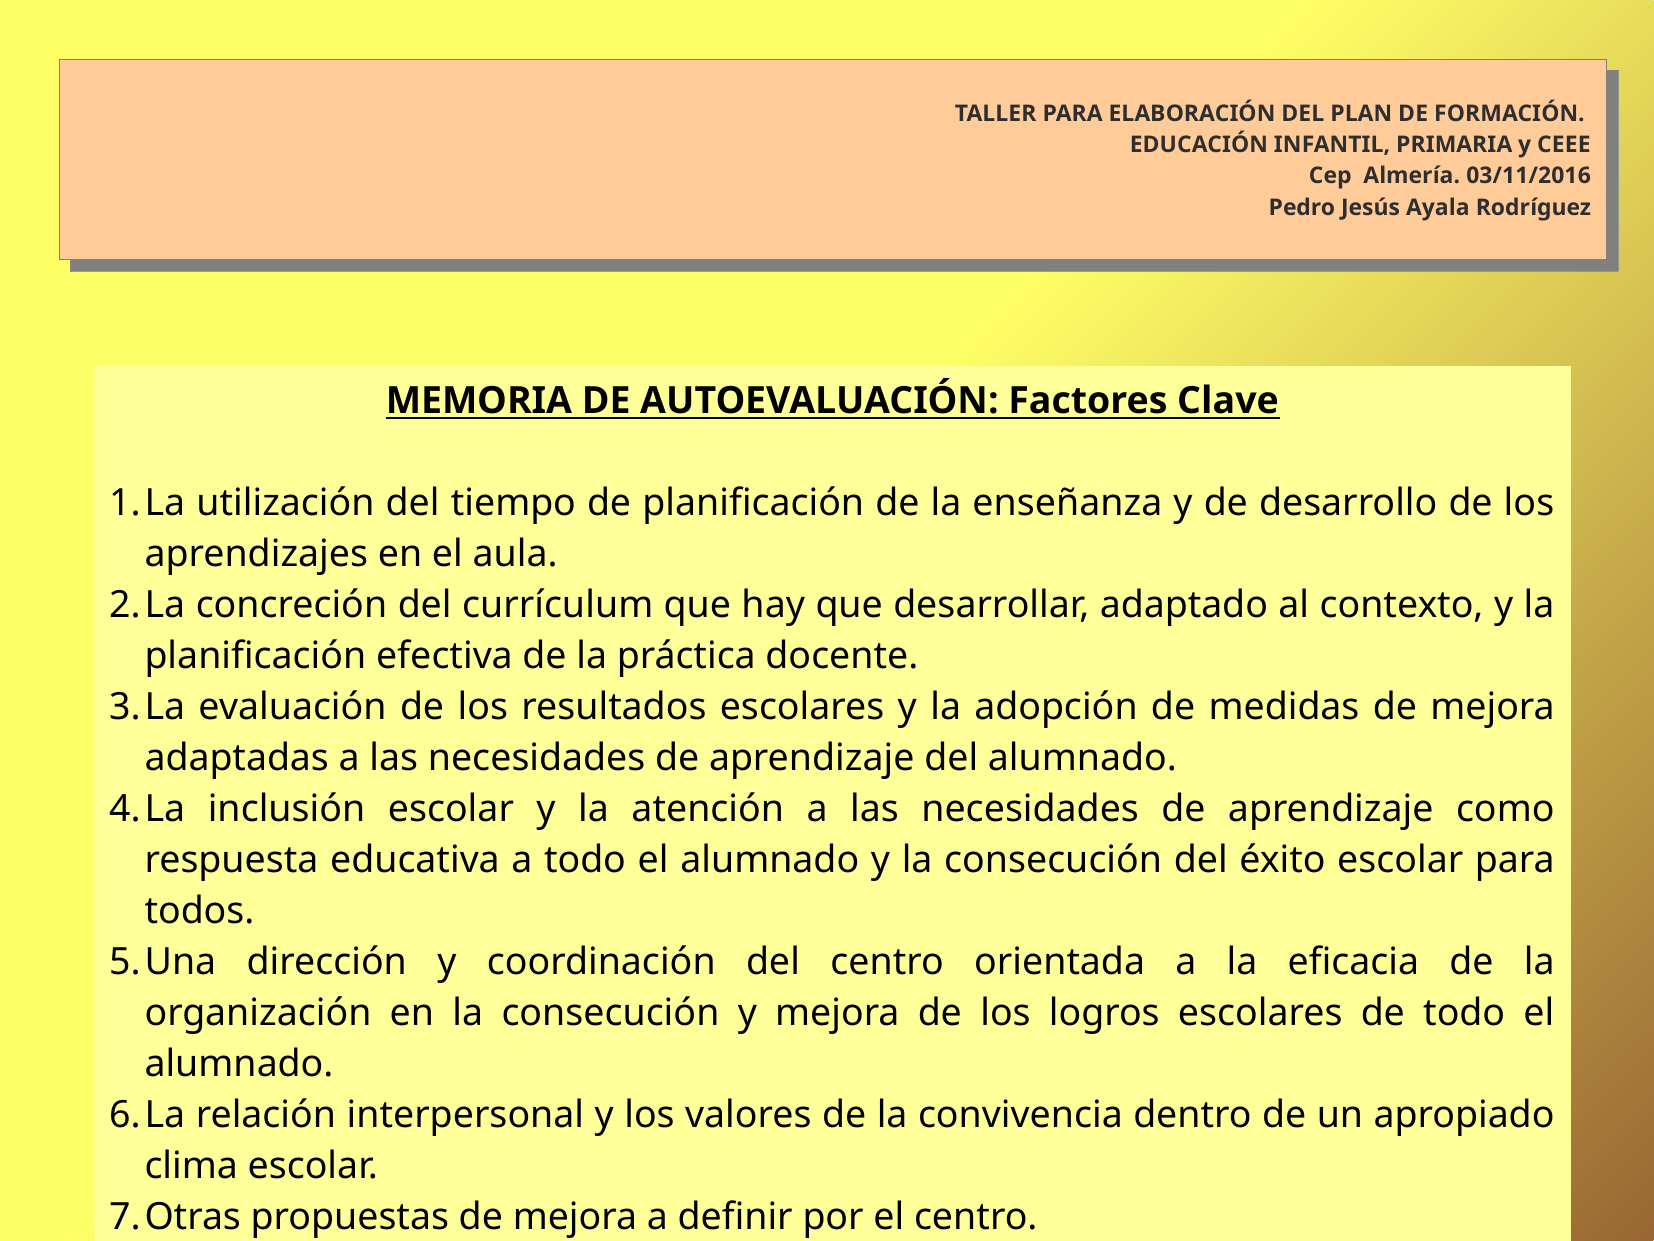

TALLER PARA ELABORACIÓN DEL PLAN DE FORMACIÓN.
EDUCACIÓN INFANTIL, PRIMARIA y CEEE
Cep Almería. 03/11/2016
Pedro Jesús Ayala Rodríguez
MEMORIA DE AUTOEVALUACIÓN: Factores Clave
La utilización del tiempo de planificación de la enseñanza y de desarrollo de los aprendizajes en el aula.
La concreción del currículum que hay que desarrollar, adaptado al contexto, y la planificación efectiva de la práctica docente.
La evaluación de los resultados escolares y la adopción de medidas de mejora adaptadas a las necesidades de aprendizaje del alumnado.
La inclusión escolar y la atención a las necesidades de aprendizaje como respuesta educativa a todo el alumnado y la consecución del éxito escolar para todos.
Una dirección y coordinación del centro orientada a la eficacia de la organización en la consecución y mejora de los logros escolares de todo el alumnado.
La relación interpersonal y los valores de la convivencia dentro de un apropiado clima escolar.
Otras propuestas de mejora a definir por el centro.